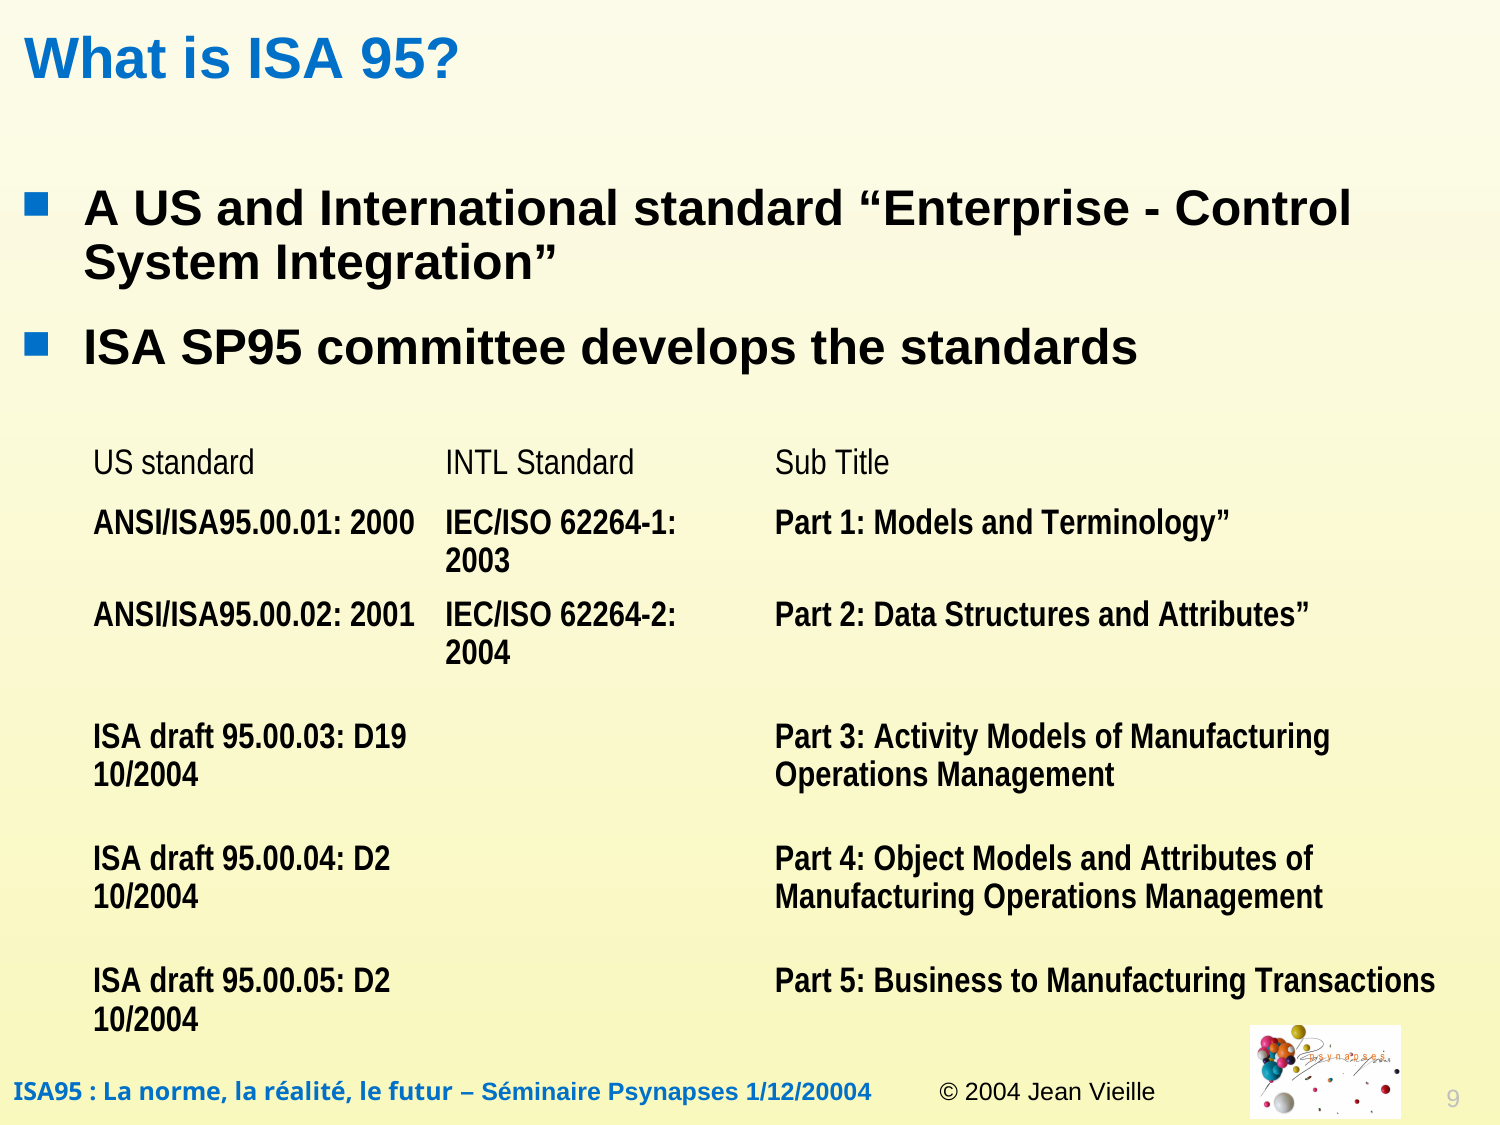

# What is ISA 95?
A US and International standard “Enterprise - Control System Integration”
ISA SP95 committee develops the standards
| US standard | INTL Standard | Sub Title |
| --- | --- | --- |
| ANSI/ISA95.00.01: 2000 | IEC/ISO 62264-1: 2003 | Part 1: Models and Terminology” |
| ANSI/ISA95.00.02: 2001 | IEC/ISO 62264-2: 2004 | Part 2: Data Structures and Attributes” |
| ISA draft 95.00.03: D19 10/2004 | | Part 3: Activity Models of Manufacturing Operations Management |
| ISA draft 95.00.04: D2 10/2004 | | Part 4: Object Models and Attributes of Manufacturing Operations Management |
| ISA draft 95.00.05: D2 10/2004 | | Part 5: Business to Manufacturing Transactions |